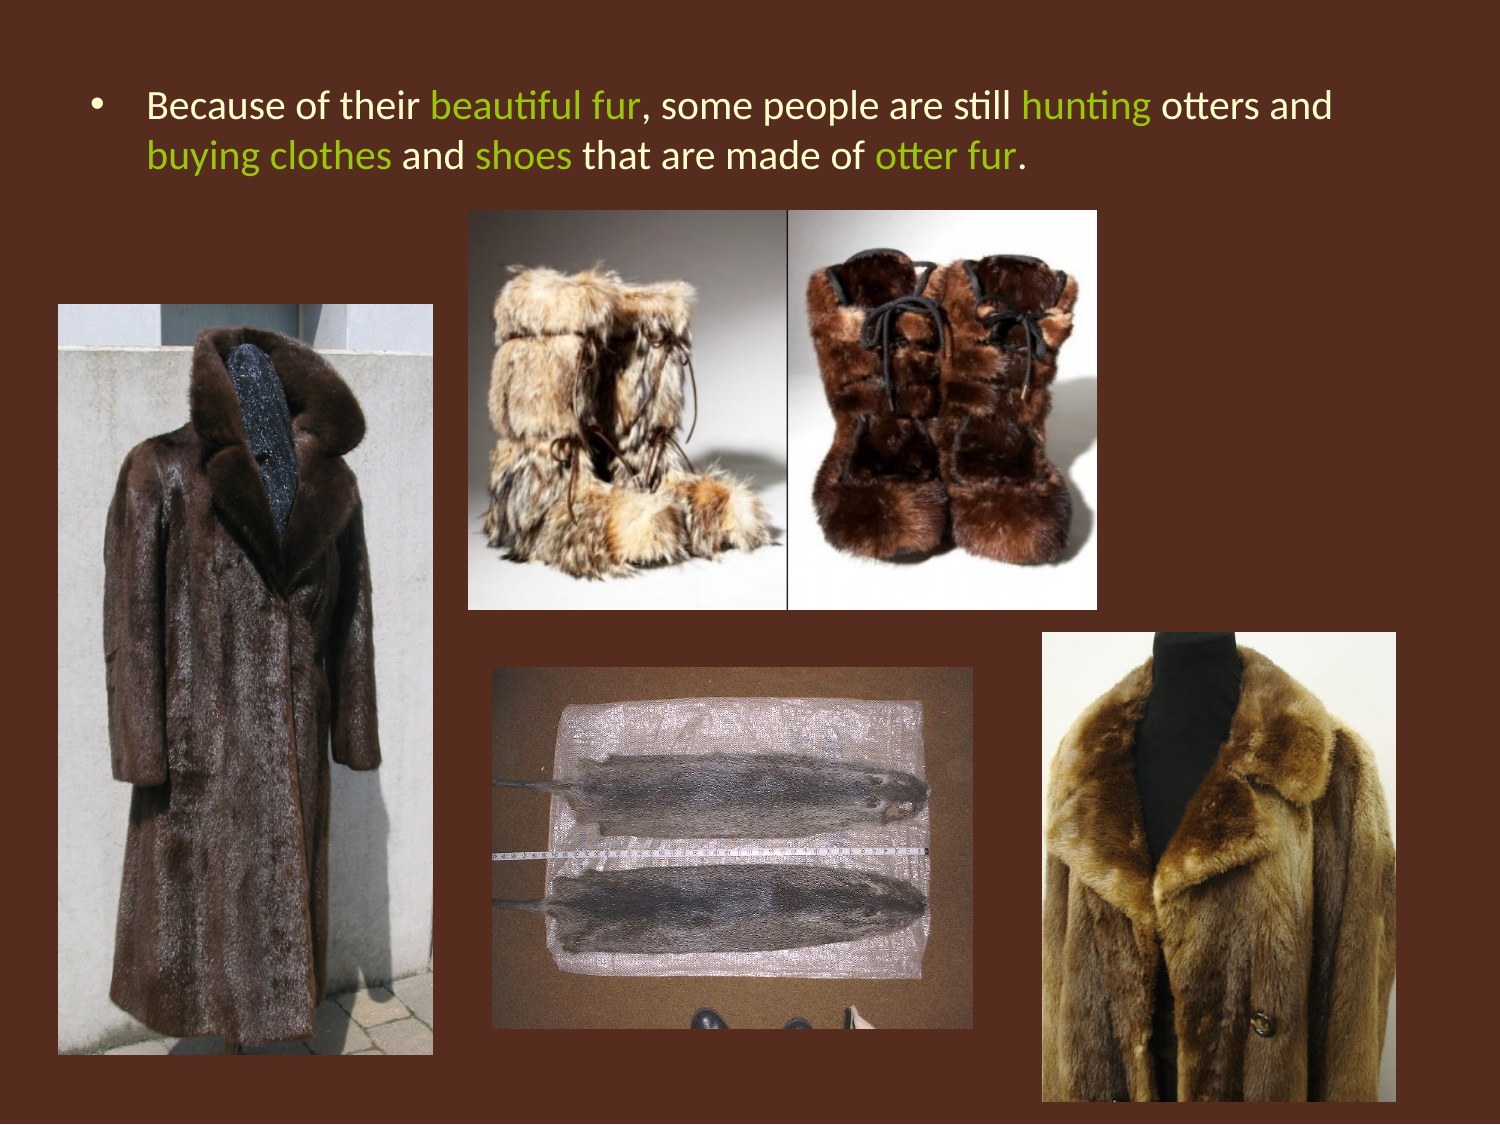

#
Because of their beautiful fur, some people are still hunting otters and buying clothes and shoes that are made of otter fur.